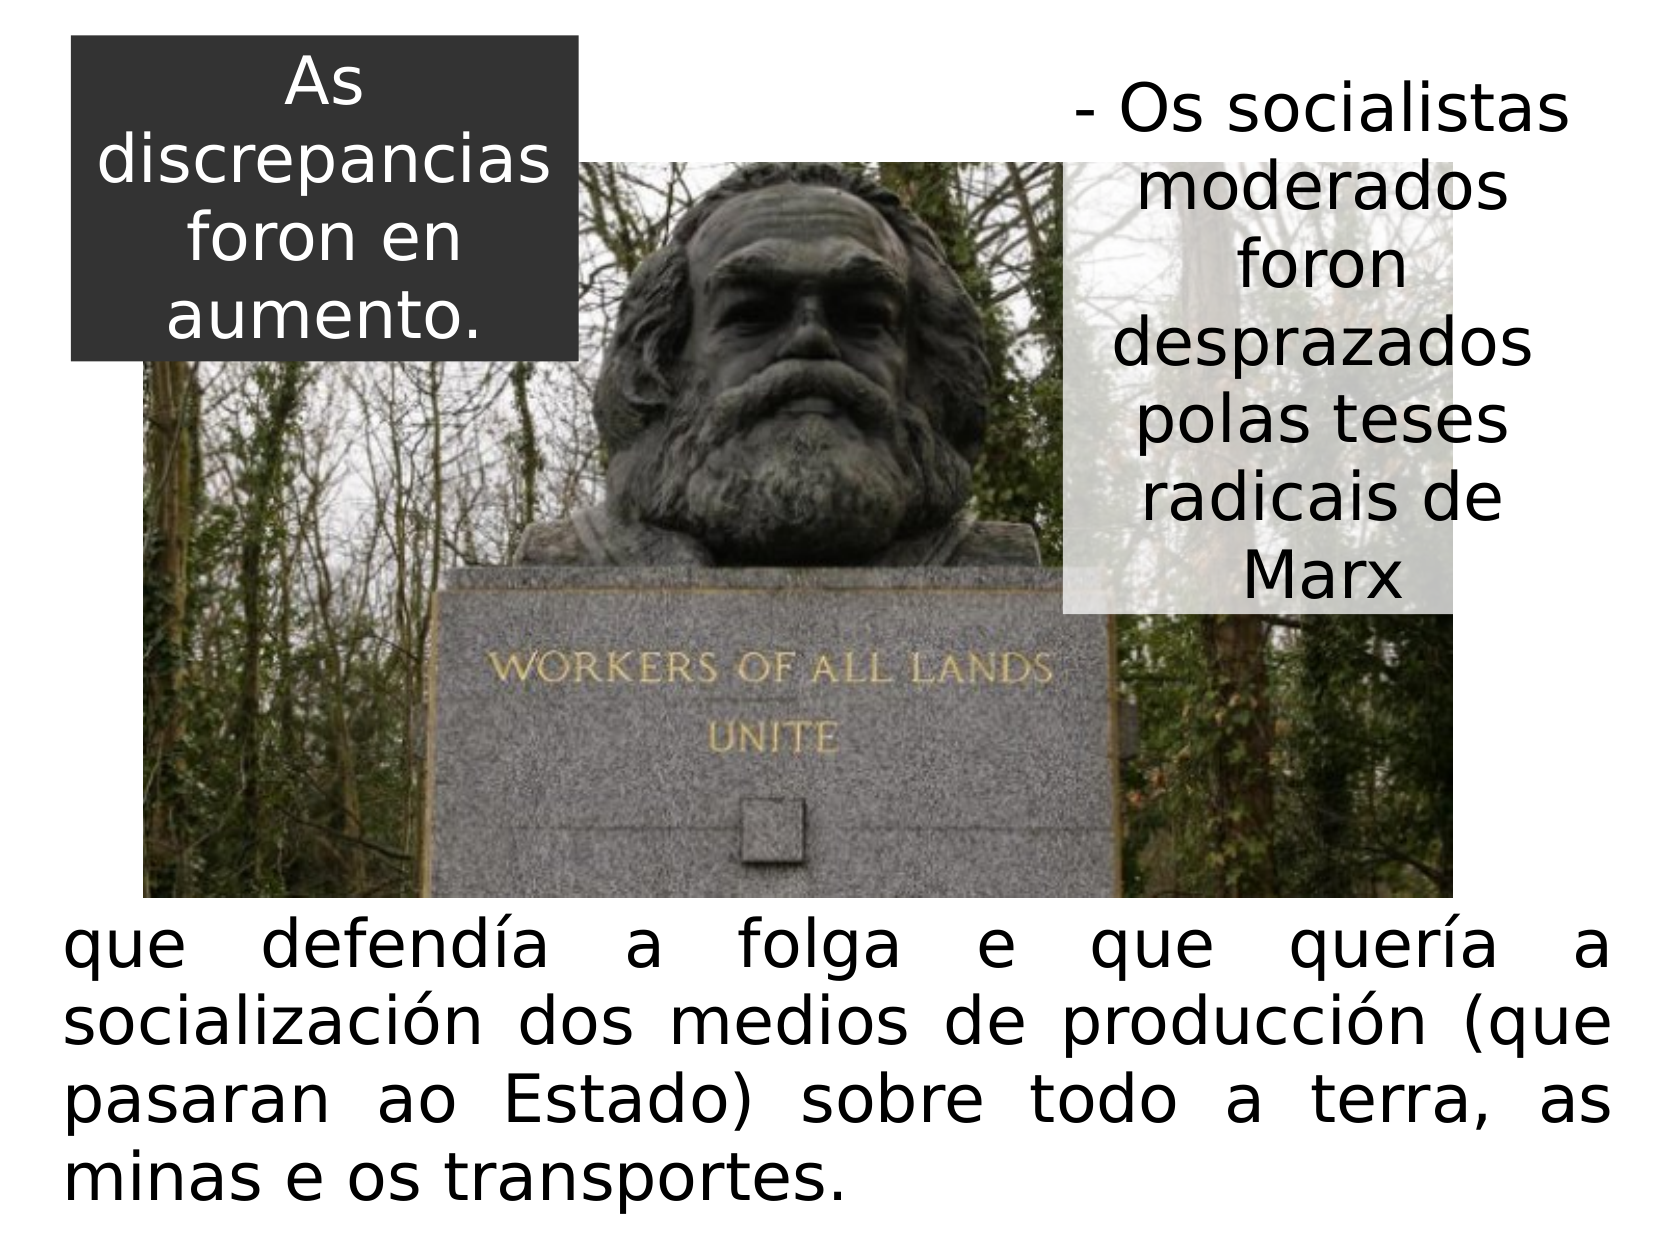

As discrepancias foron en aumento.
- Os socialistas moderados foron desprazados polas teses radicais de Marx
que defendía a folga e que quería a socialización dos medios de producción (que pasaran ao Estado) sobre todo a terra, as minas e os transportes.